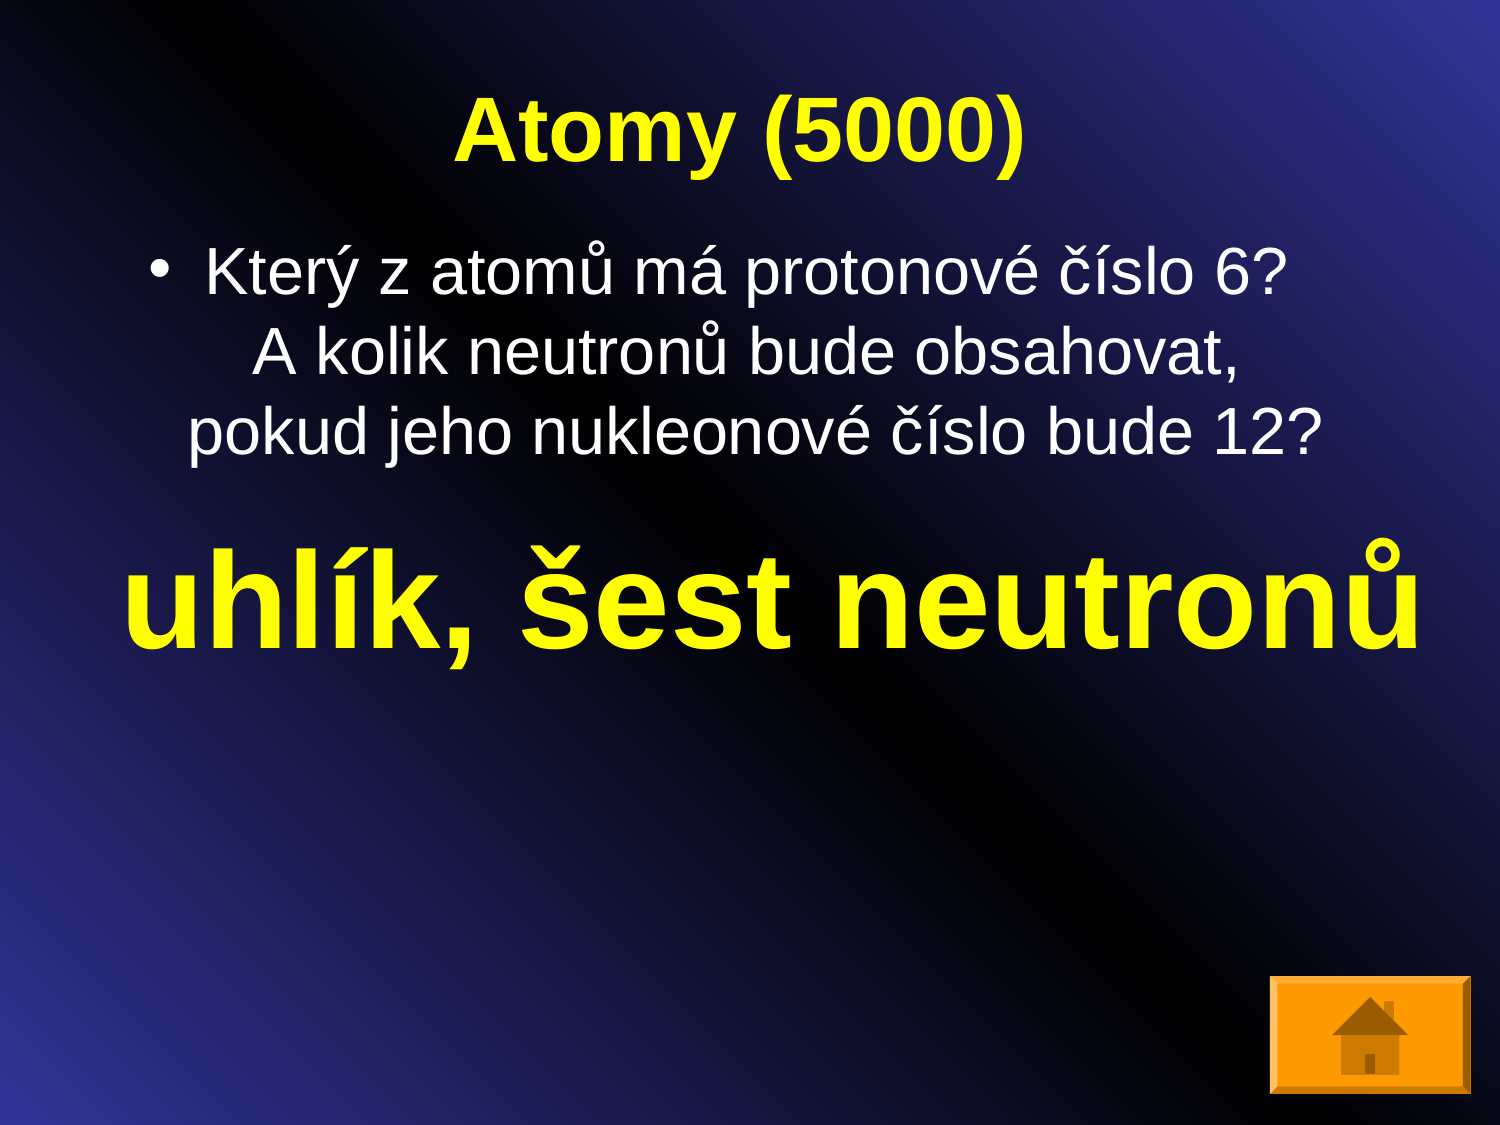

# Atomy (5000)
Který z atomů má protonové číslo 6?
A kolik neutronů bude obsahovat,
pokud jeho nukleonové číslo bude 12?
uhlík, šest neutronů